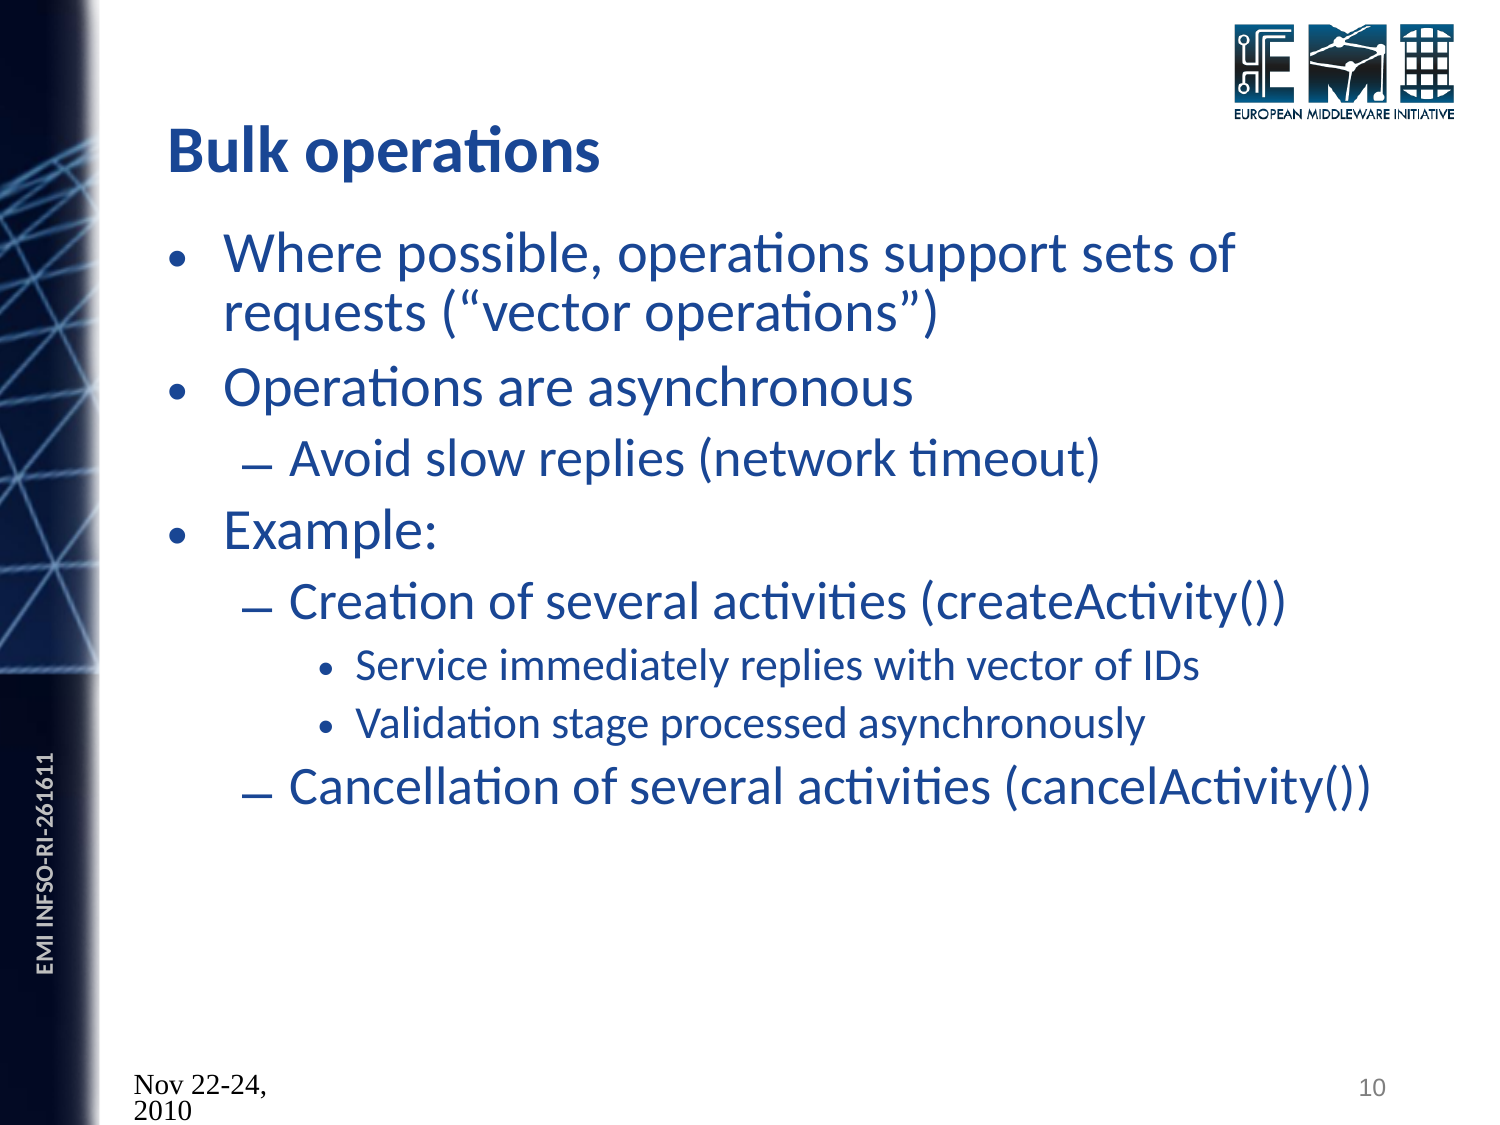

Bulk operations
# Where possible, operations support sets of requests (“vector operations”)
Operations are asynchronous
Avoid slow replies (network timeout)
Example:
Creation of several activities (createActivity())
Service immediately replies with vector of IDs
Validation stage processed asynchronously
Cancellation of several activities (cancelActivity())
Nov 22-24, 2010